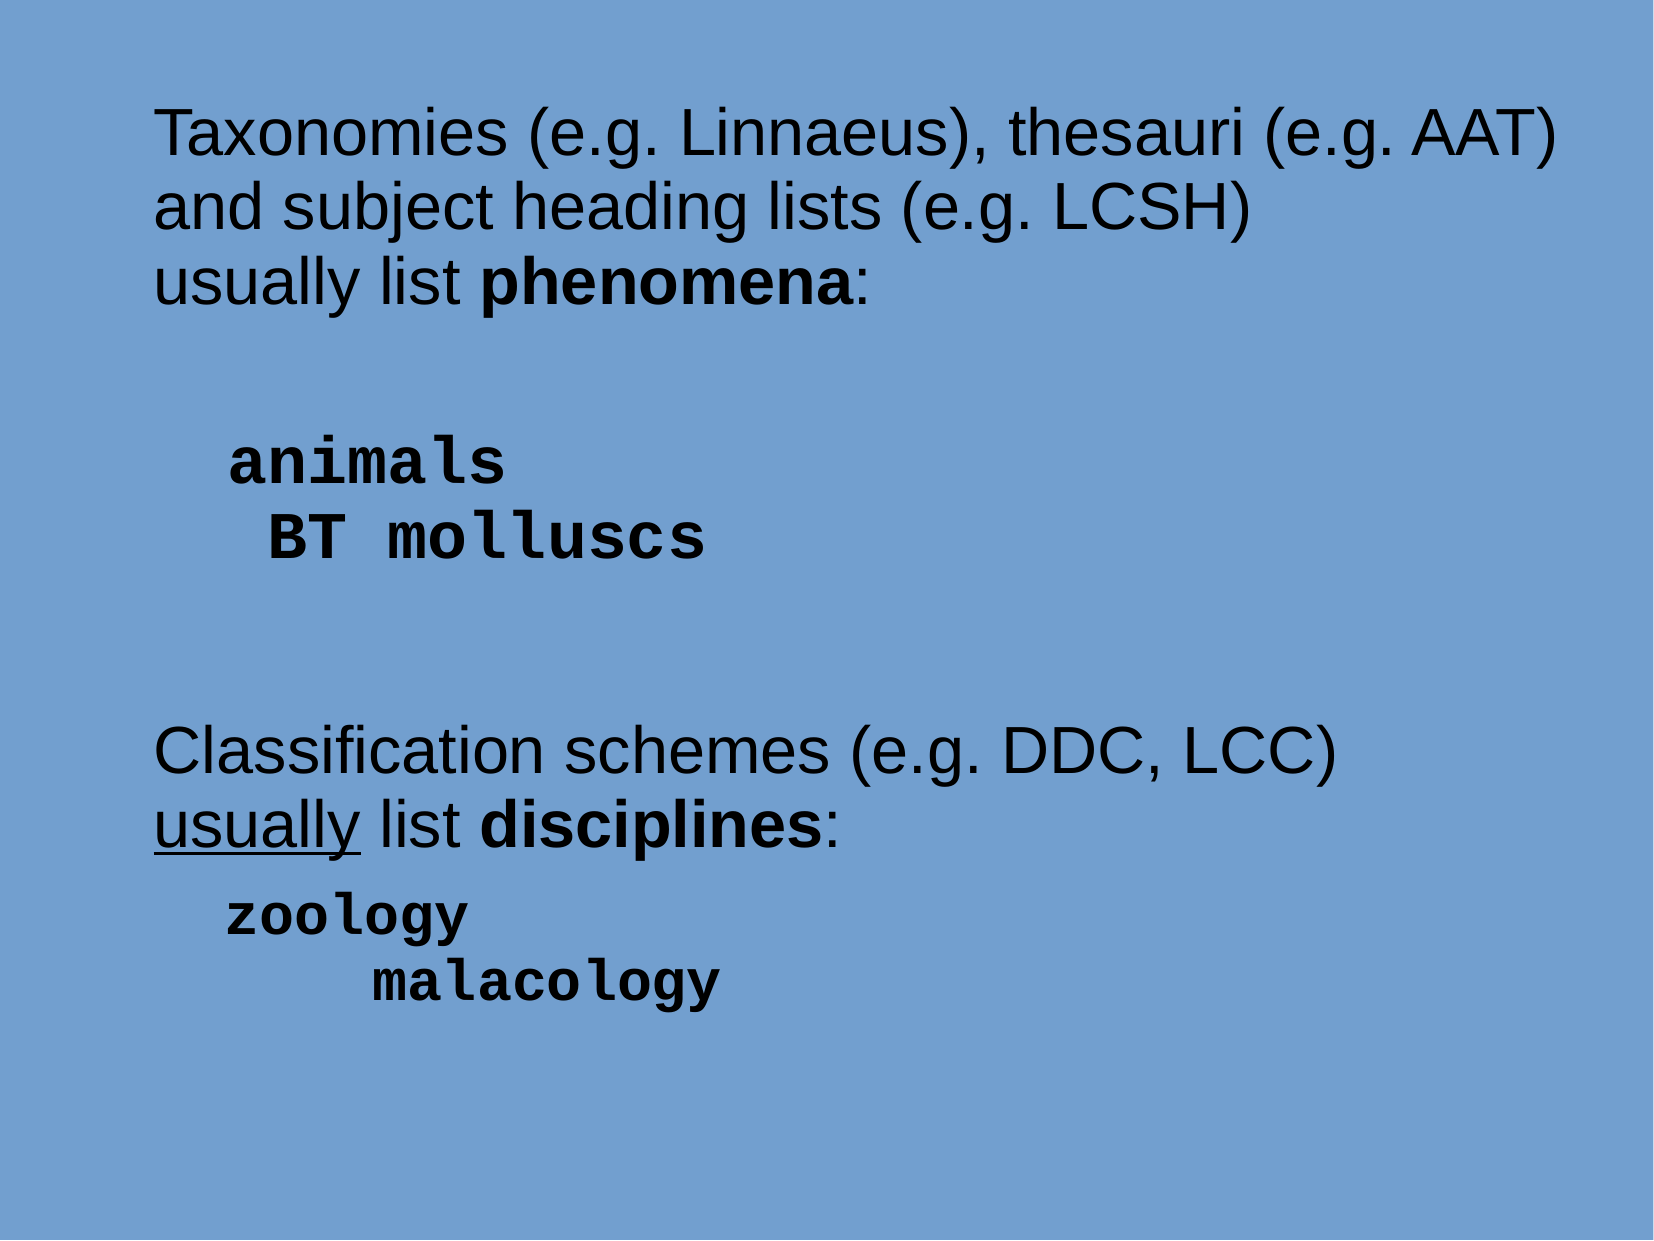

# Taxonomies (e.g. Linnaeus), thesauri (e.g. AAT) and subject heading lists (e.g. LCSH) usually list phenomena:
	animals
	 BT molluscs
Classification schemes (e.g. DDC, LCC)
usually list disciplines:
zoology
		malacology